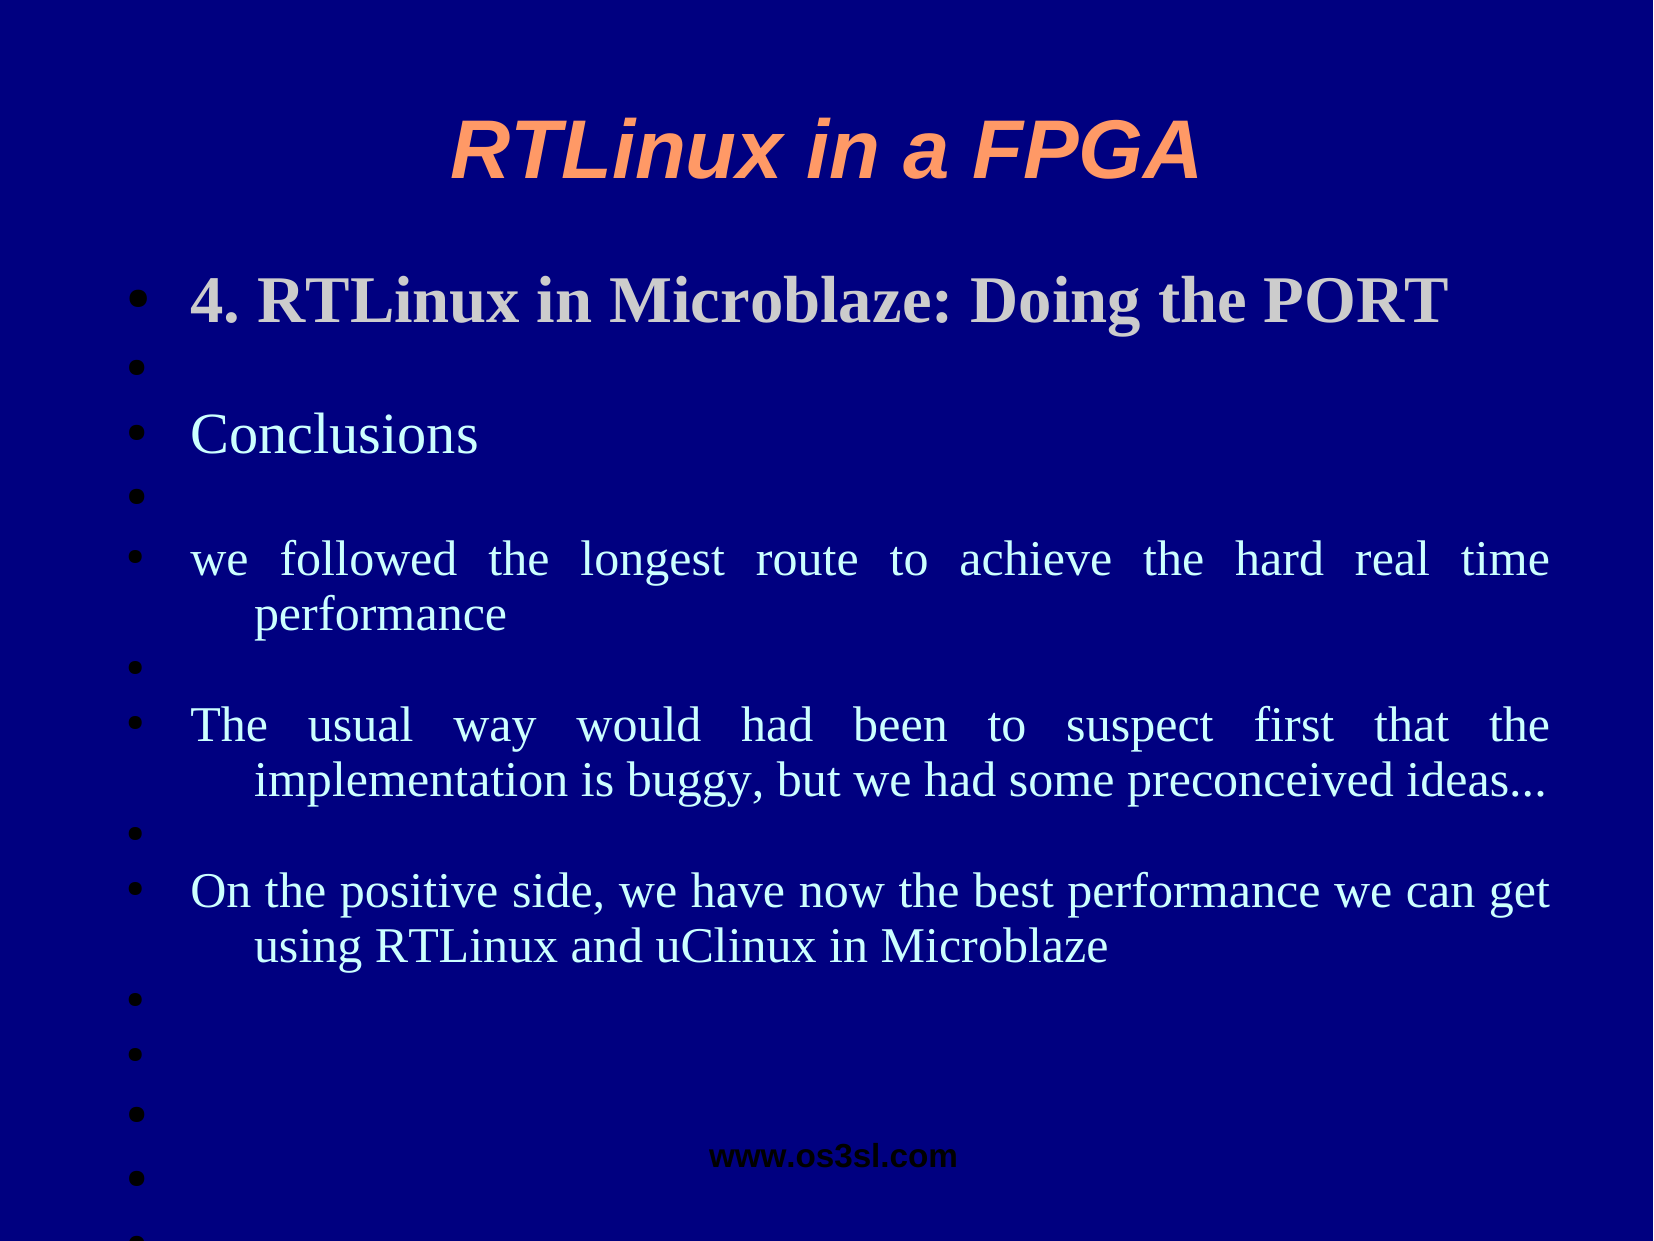

# RTLinux in a FPGA
4. RTLinux in Microblaze: Doing the PORT
Conclusions
we followed the longest route to achieve the hard real time performance
The usual way would had been to suspect first that the implementation is buggy, but we had some preconceived ideas...
On the positive side, we have now the best performance we can get using RTLinux and uClinux in Microblaze
www.os3sl.com